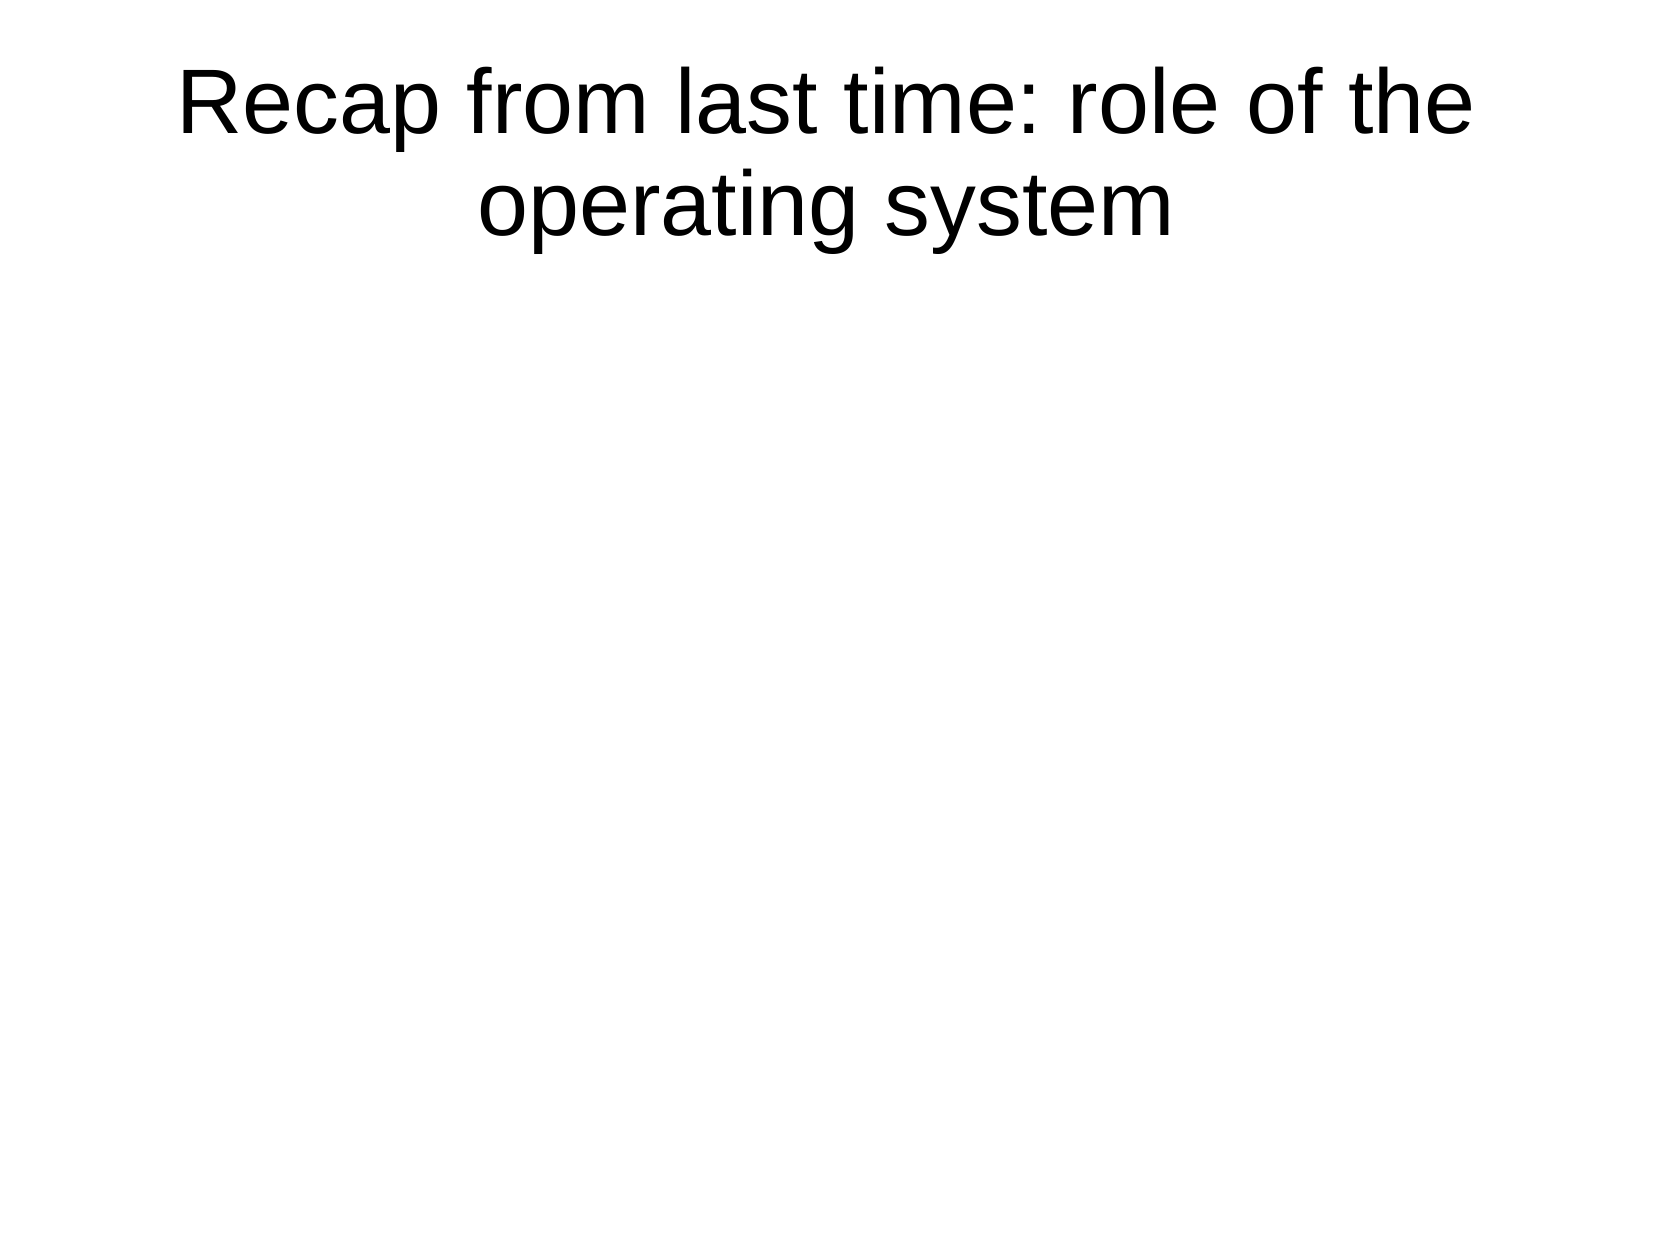

# Recap from last time: role of the operating system